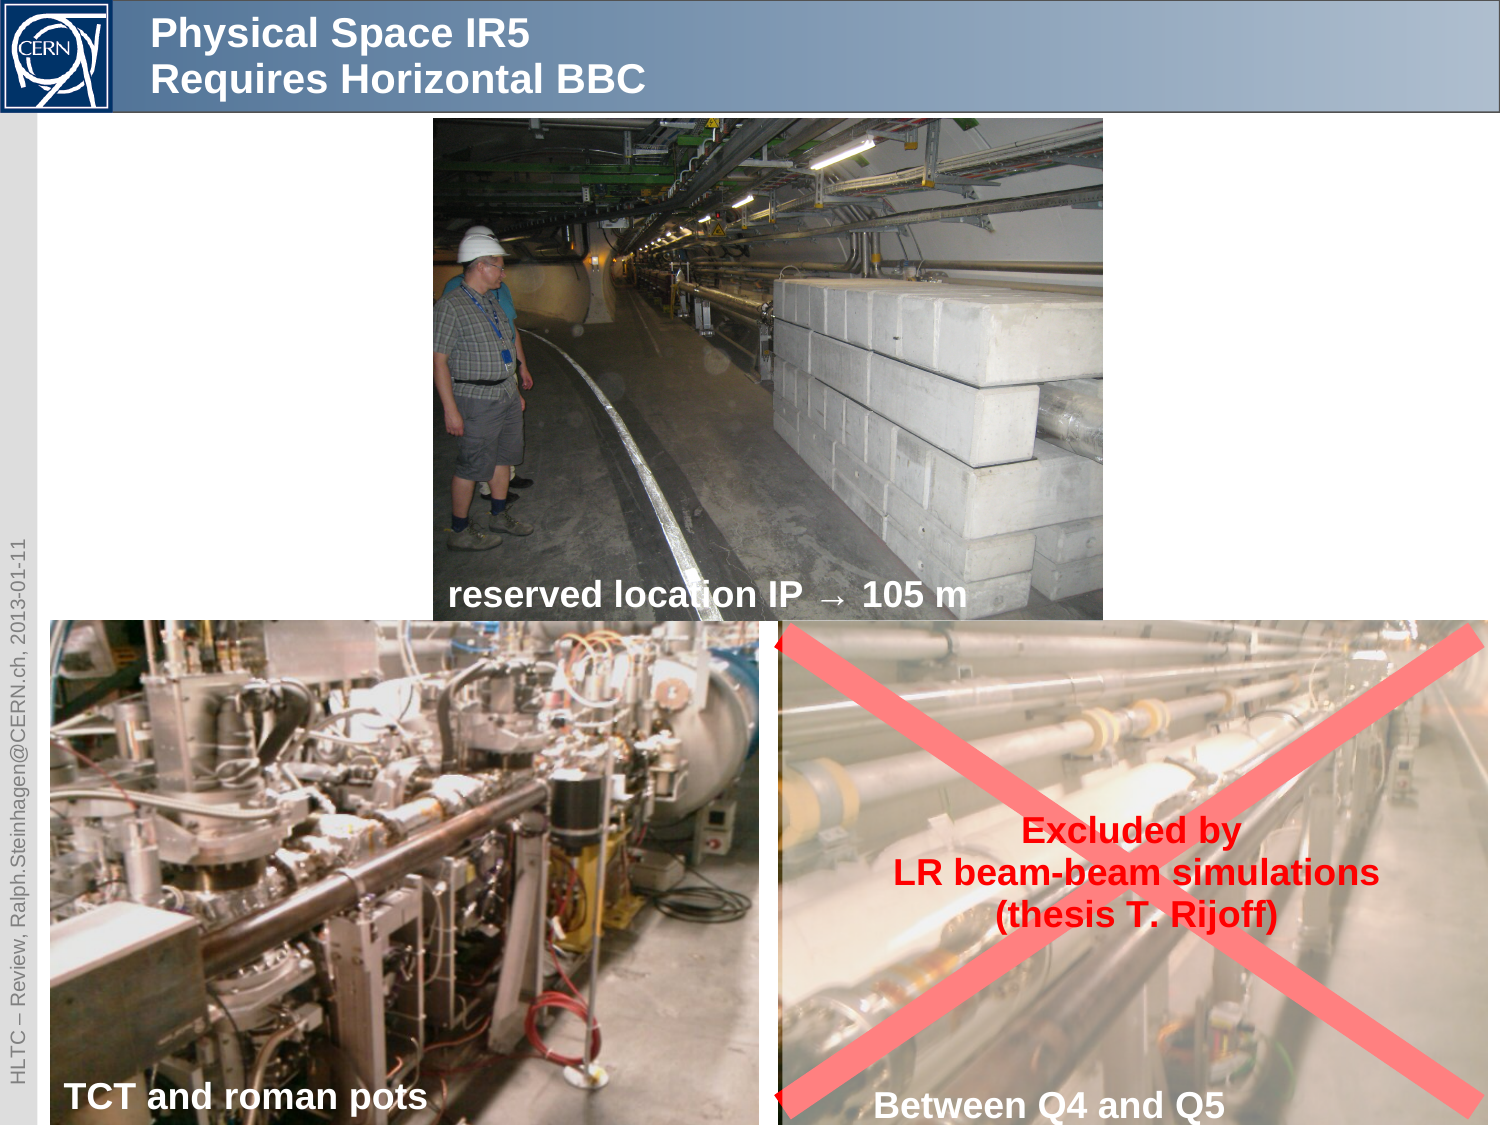

# Physical Space IR5 Requires Horizontal BBC
reserved location IP → 105 m
Excluded by
LR beam-beam simulations
(thesis T. Rijoff)
TCT and roman pots
Between Q4 and Q5